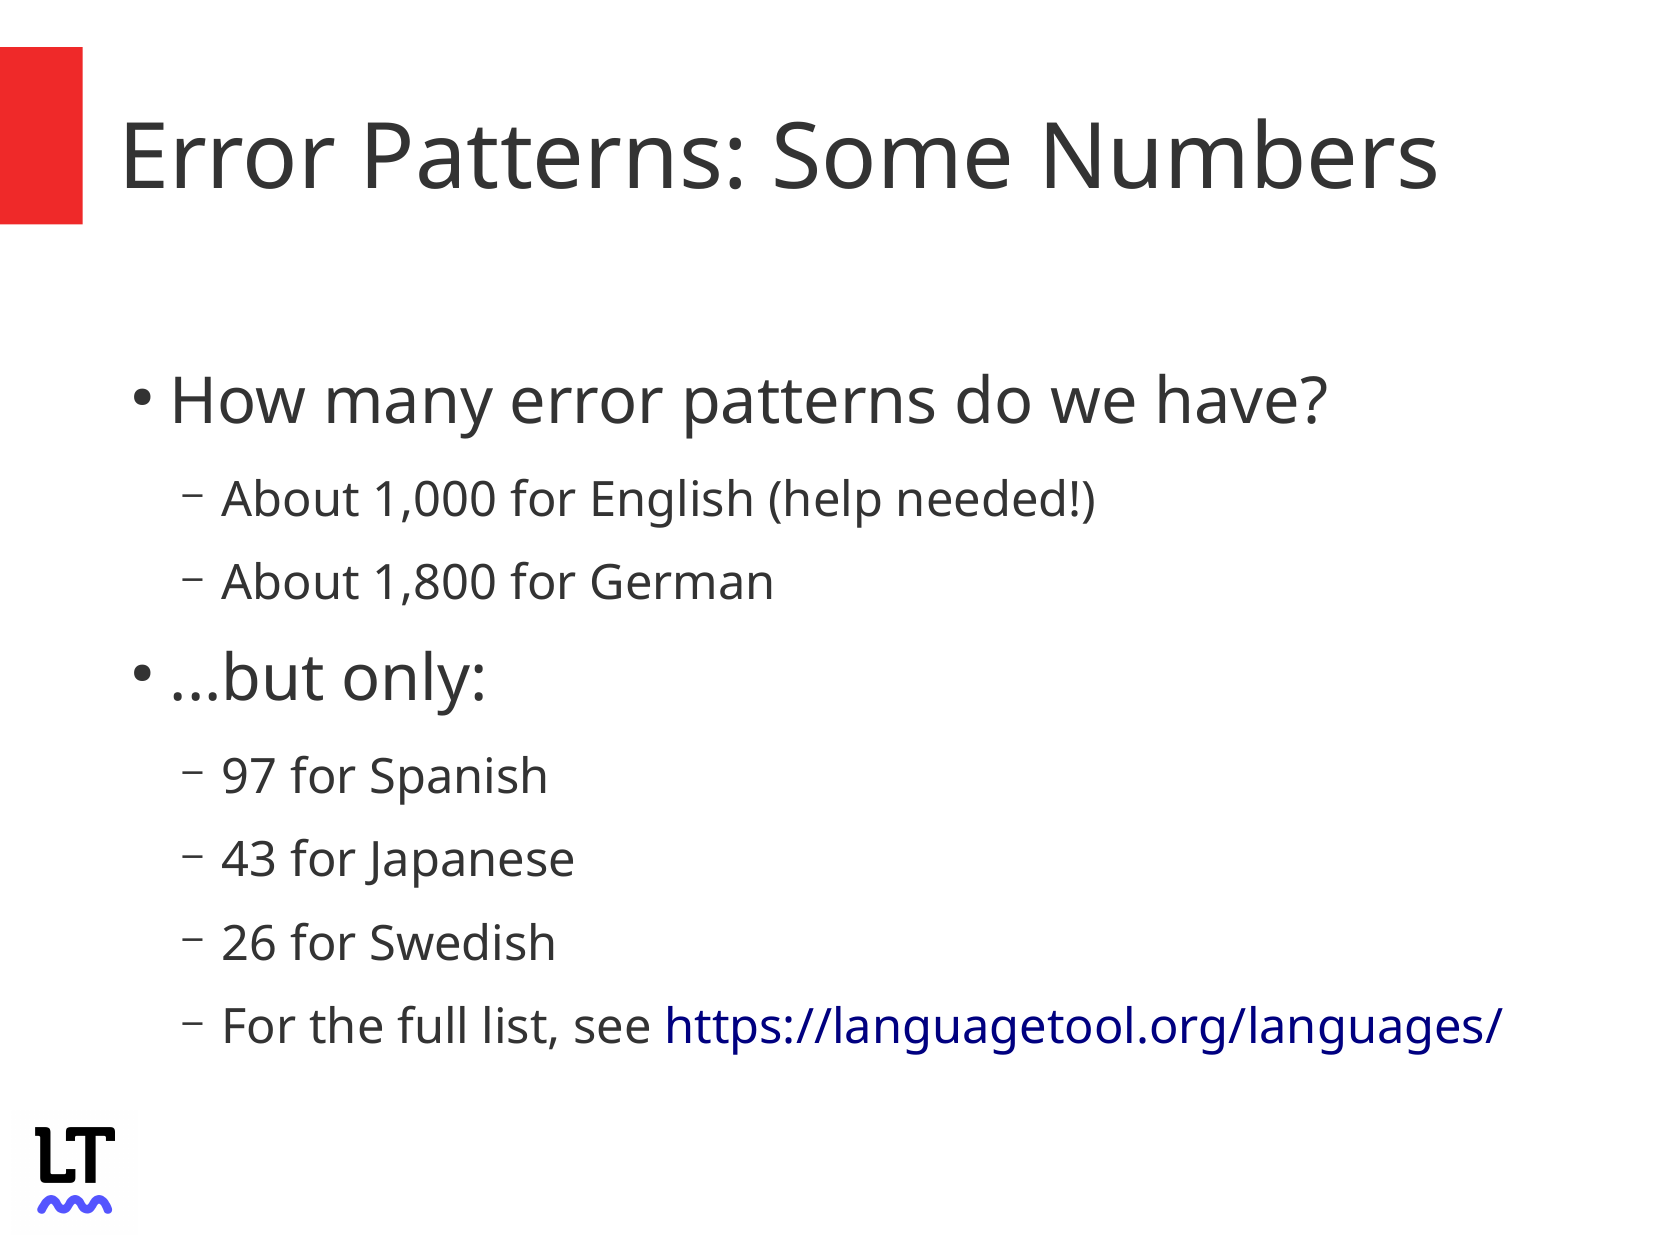

# Error Patterns: Some Numbers
How many error patterns do we have?
About 1,000 for English (help needed!)
About 1,800 for German
...but only:
97 for Spanish
43 for Japanese
26 for Swedish
For the full list, see https://languagetool.org/languages/